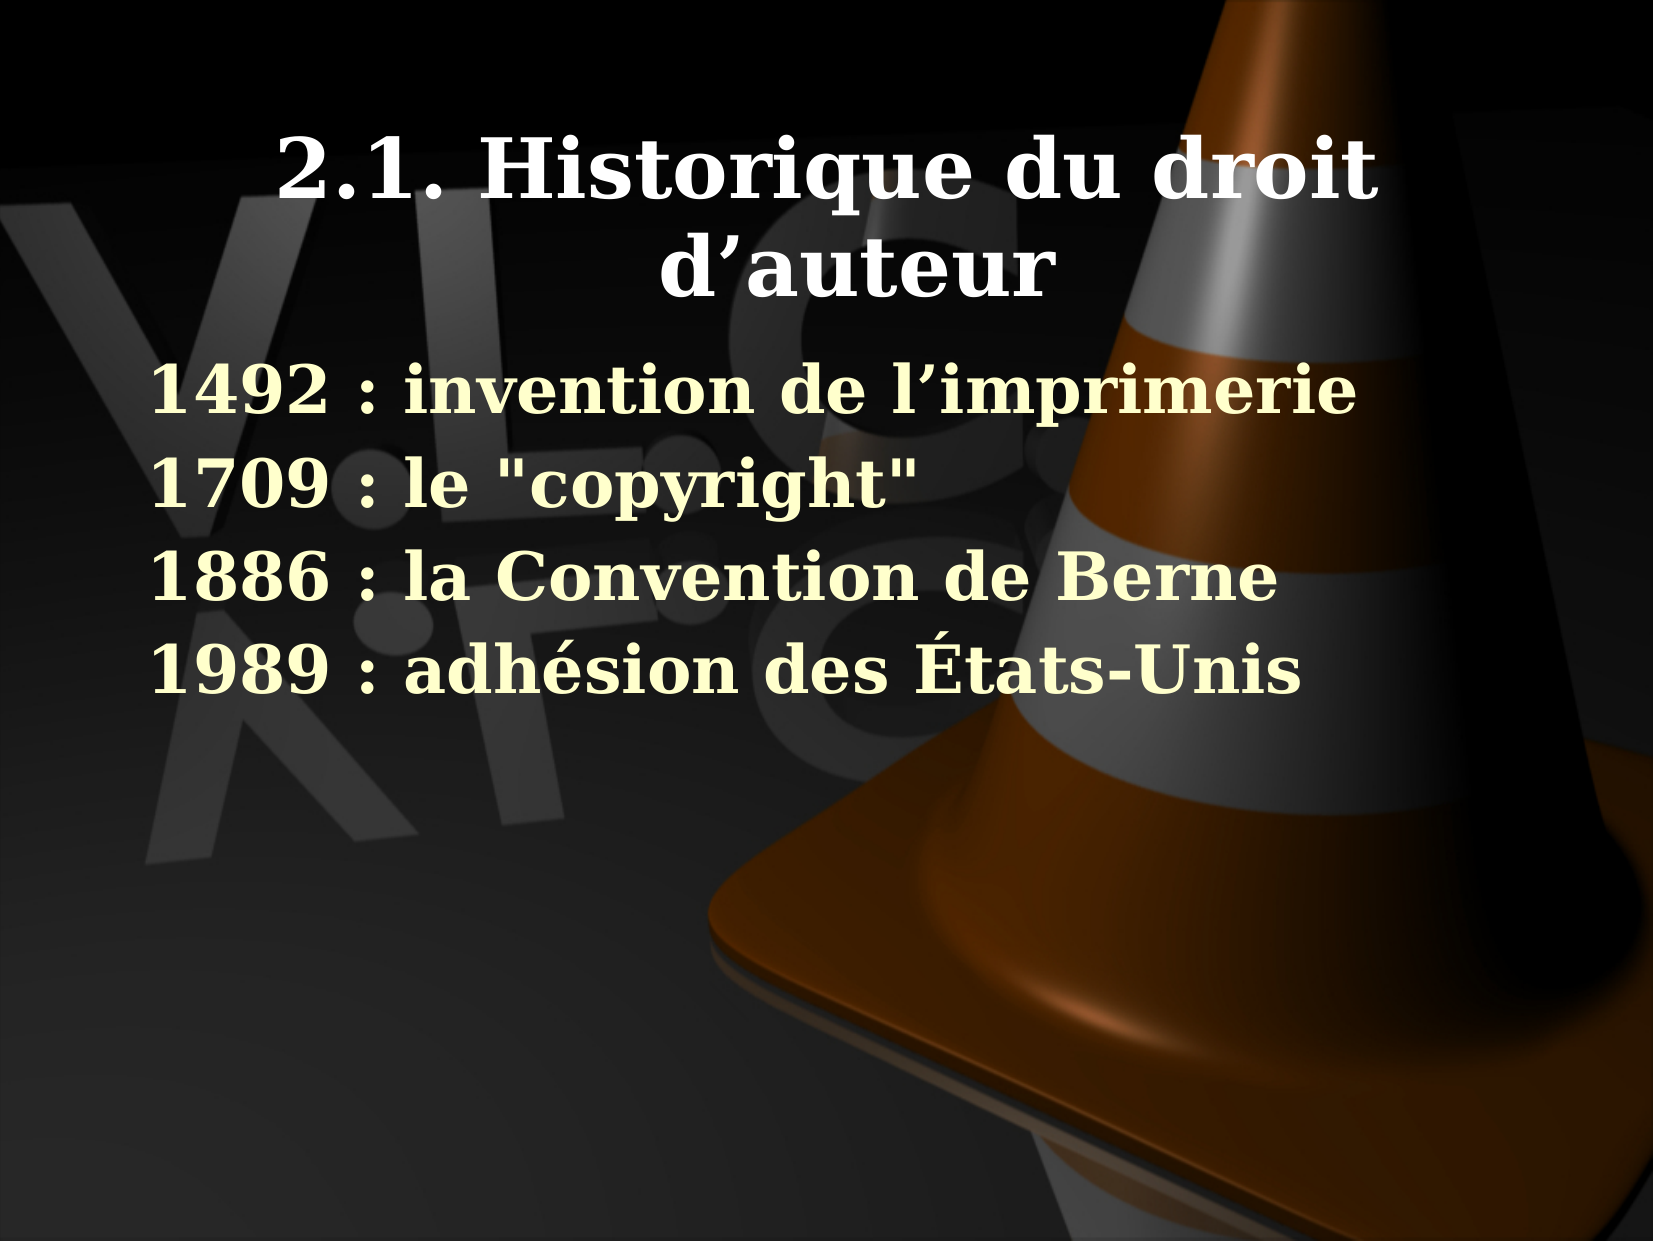

# 2.1. Historique du droit d’auteur
1492 : invention de l’imprimerie
1709 : le "copyright"
1886 : la Convention de Berne
1989 : adhésion des États-Unis